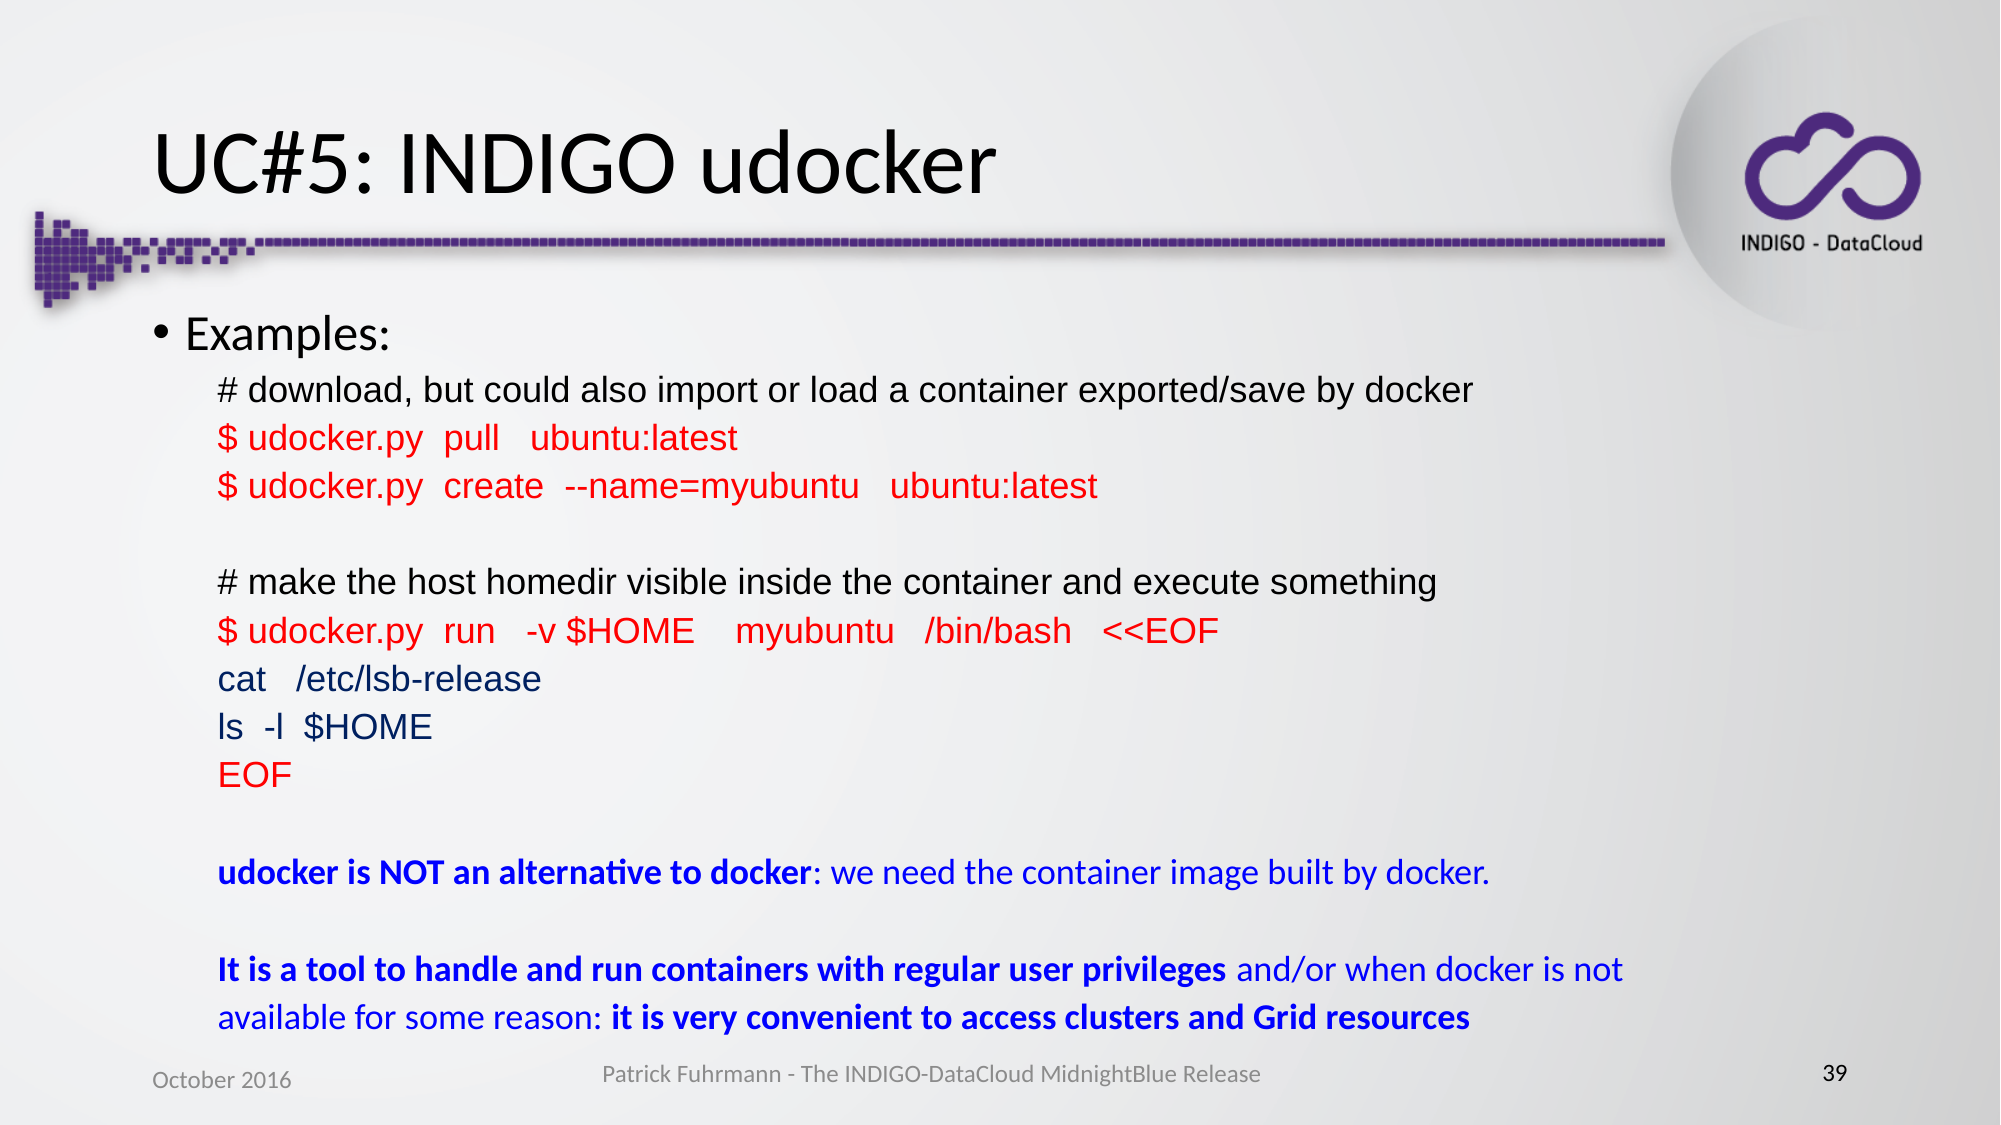

# UC#5: INDIGO udocker
Examples:
# download, but could also import or load a container exported/save by docker
$ udocker.py pull ubuntu:latest
$ udocker.py create --name=myubuntu ubuntu:latest
# make the host homedir visible inside the container and execute something
$ udocker.py run -v $HOME myubuntu /bin/bash <<EOF
cat /etc/lsb-release
ls -l $HOME
EOF
udocker is NOT an alternative to docker: we need the container image built by docker.
It is a tool to handle and run containers with regular user privileges and/or when docker is not
available for some reason: it is very convenient to access clusters and Grid resources
Patrick Fuhrmann - The INDIGO-DataCloud MidnightBlue Release
October 2016